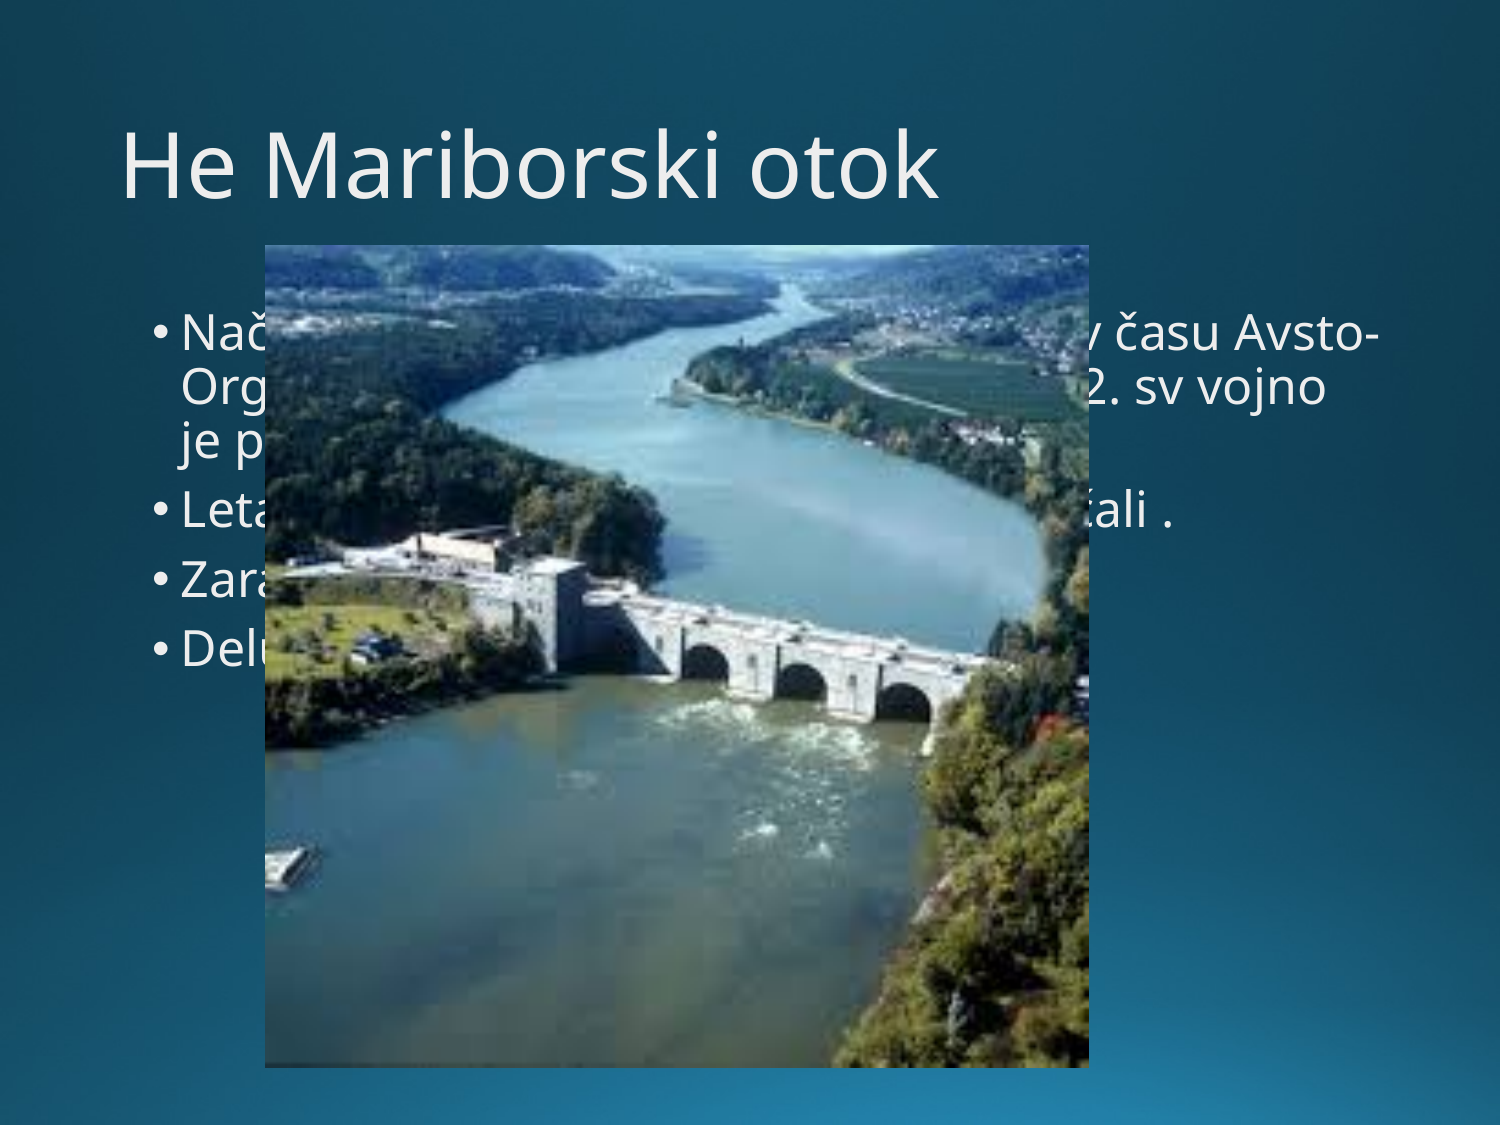

# He Mariborski otok
Načrti za elektrarno so bili narejeni že v času Avsto-Orgske toda šele prihod Nemcev med 2. sv vojno je povzročil začete gradnje .
Leta 1942 so začeli in leta 1960 so končali .
Zaradi vojne je bila izgradnja počasna .
Deluje z močjo 60 MW .